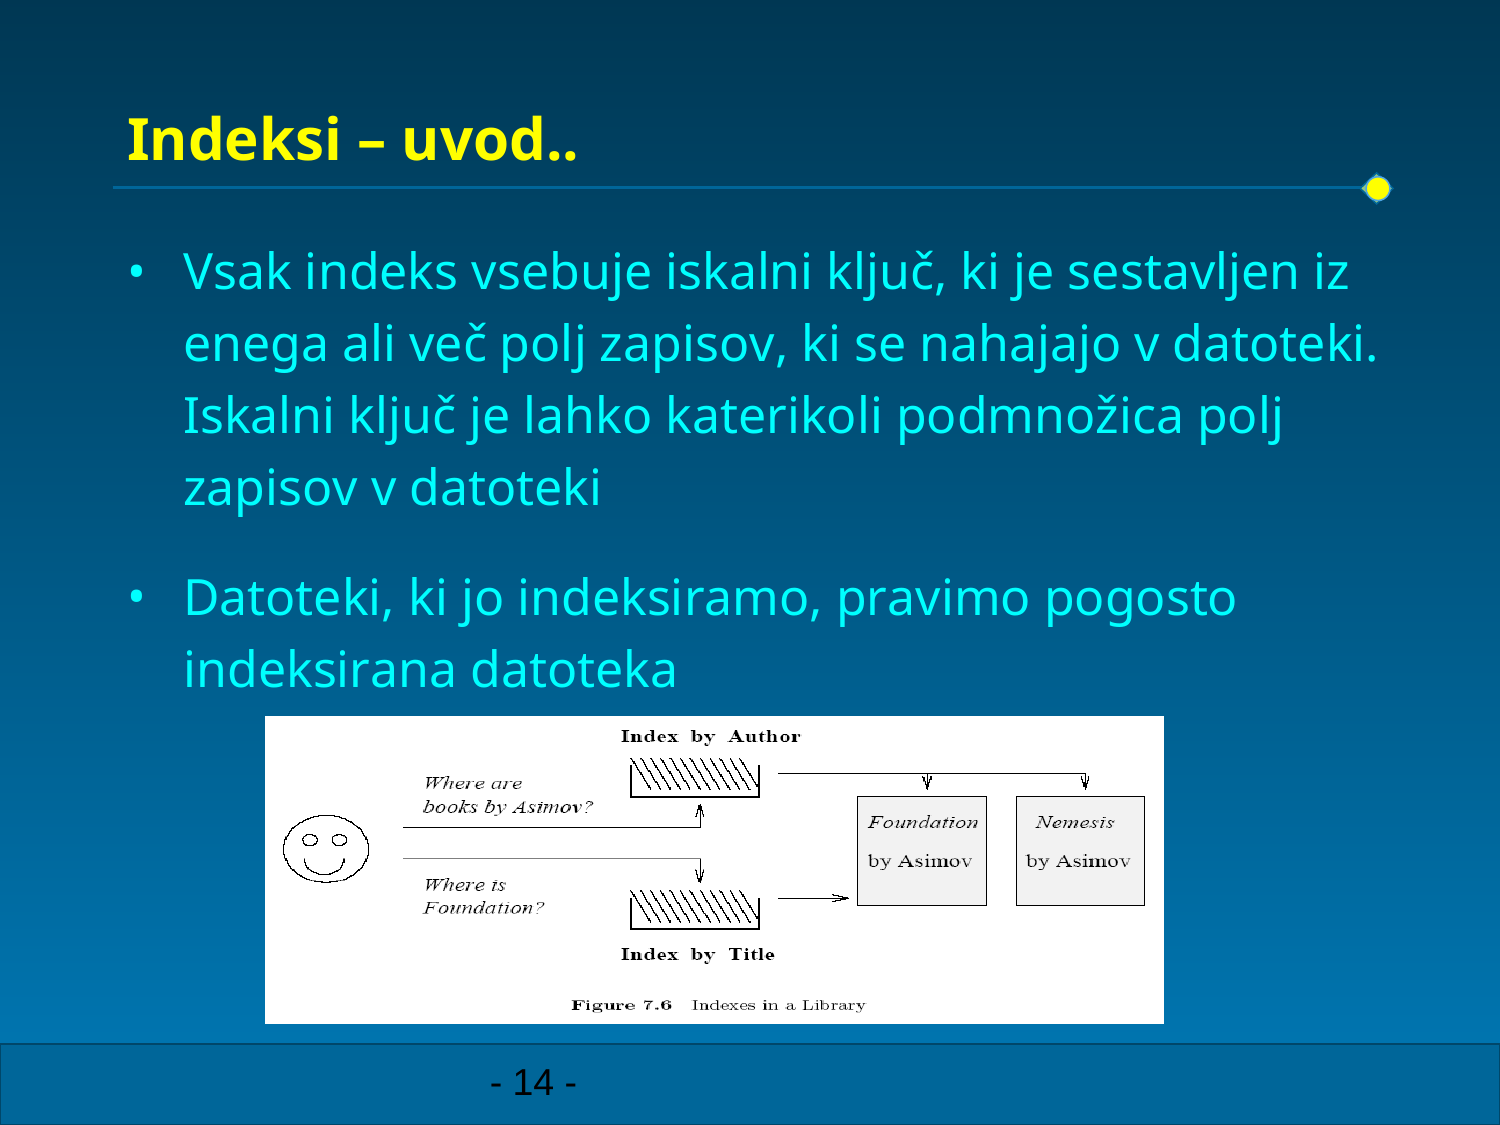

# Indeksi – uvod..
Vsak indeks vsebuje iskalni ključ, ki je sestavljen iz enega ali več polj zapisov, ki se nahajajo v datoteki. Iskalni ključ je lahko katerikoli podmnožica polj zapisov v datoteki
Datoteki, ki jo indeksiramo, pravimo pogosto indeksirana datoteka